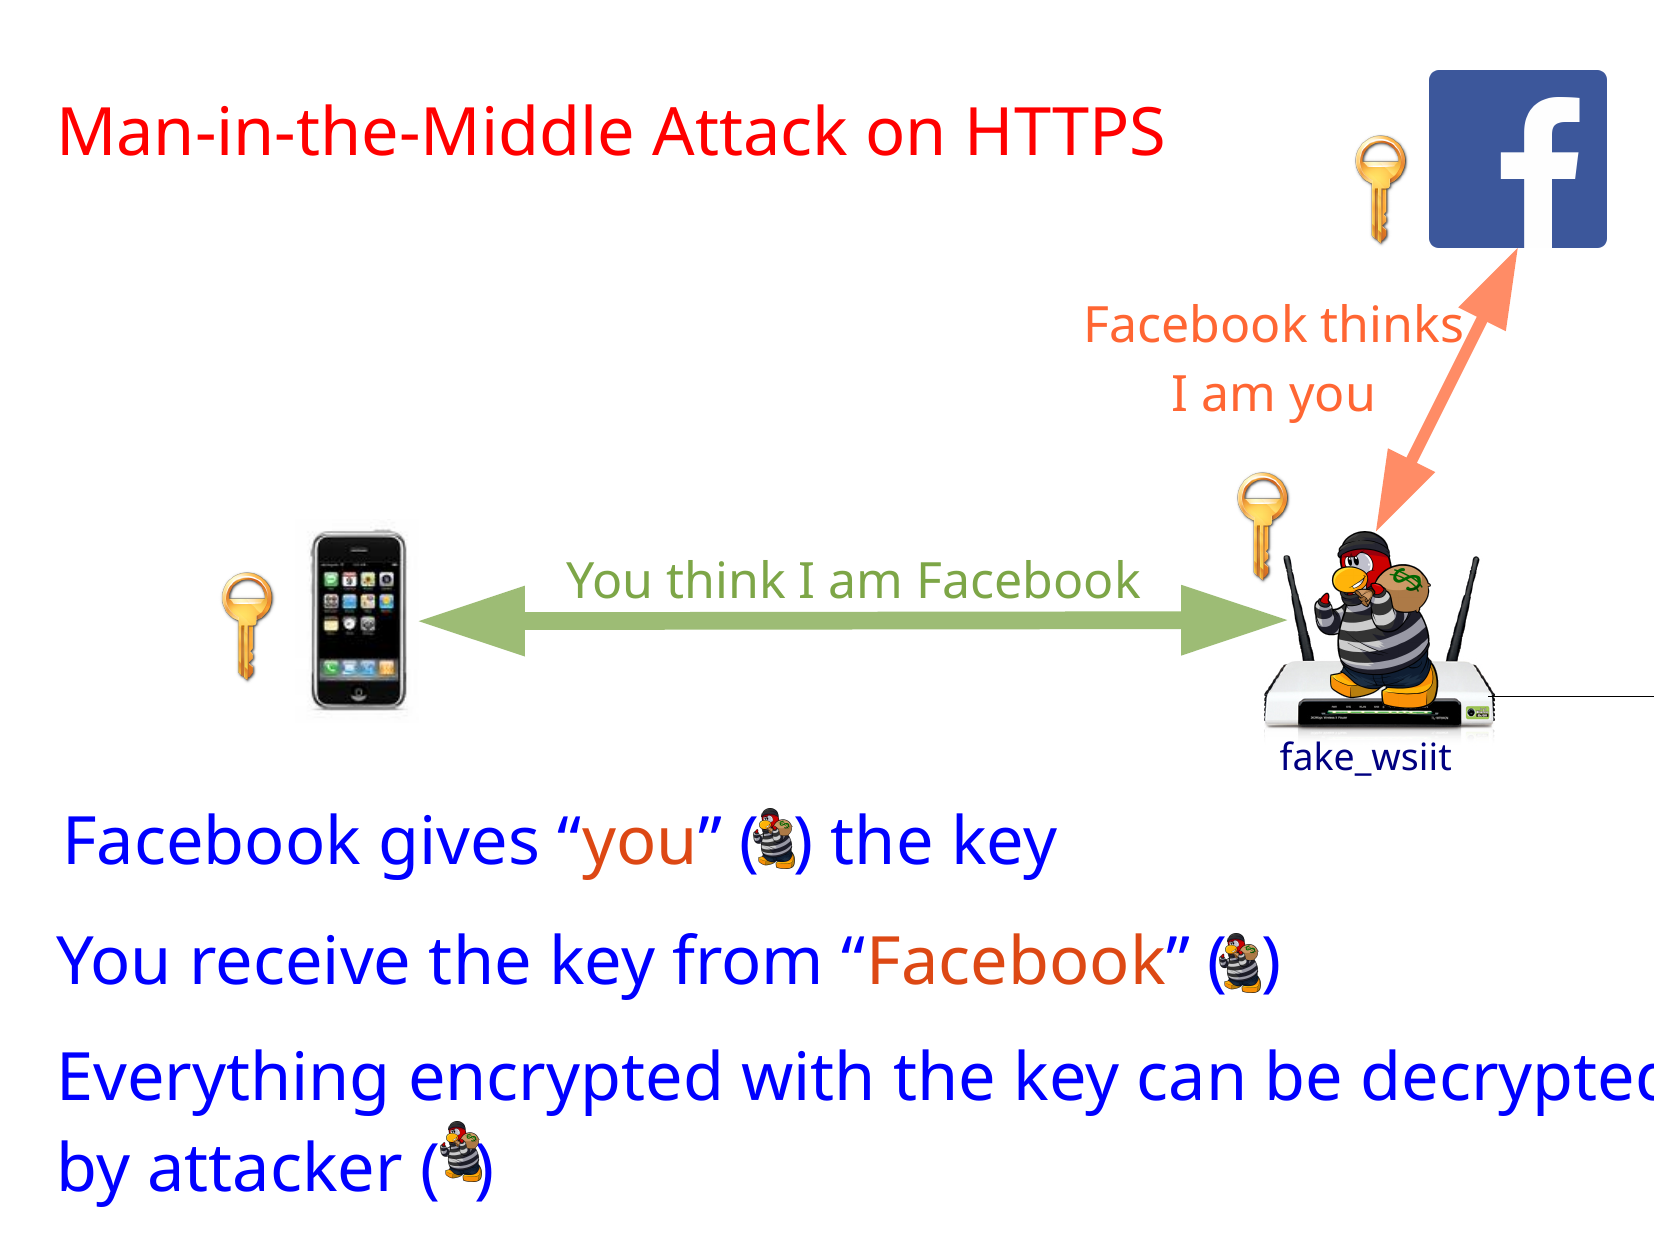

Man-in-the-Middle Attack on HTTPS
Facebook thinks
I am you
You think I am Facebook
fake_wsiit
Facebook gives “you” ( ) the key
You receive the key from “Facebook” ( )
Everything encrypted with the key can be decrypted
by attacker ( )